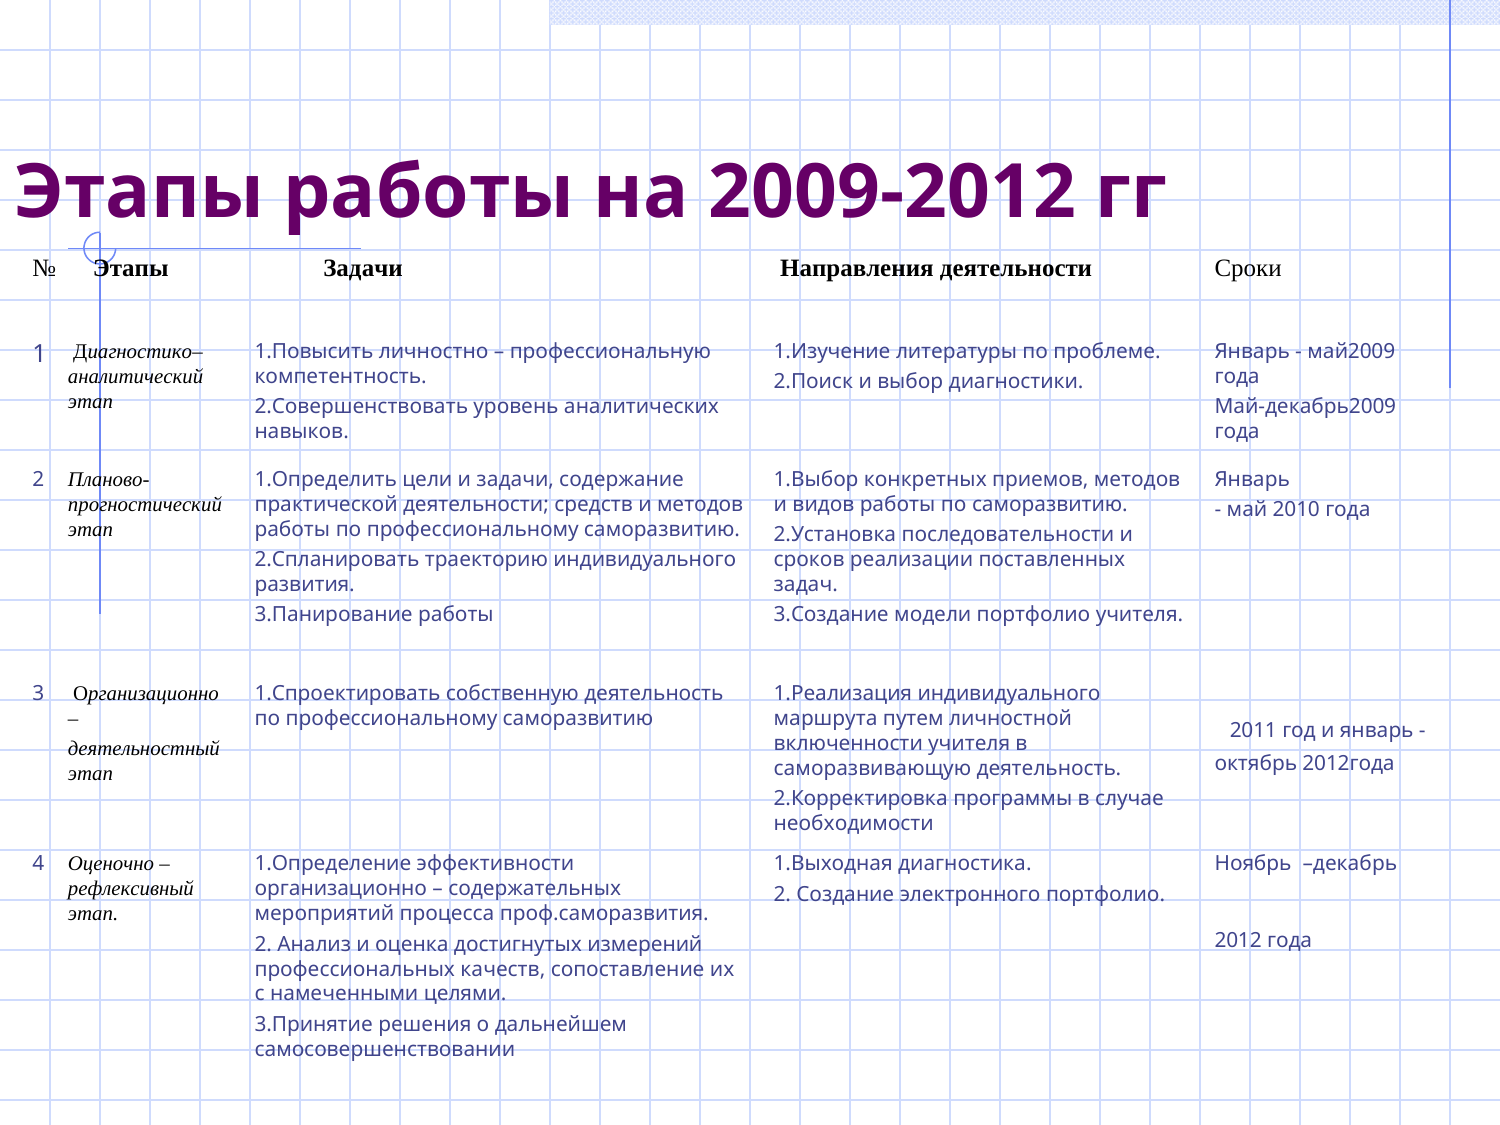

# Этапы работы на 2009-2012 гг
| № | Этапы | Задачи | Направления деятельности | Сроки |
| --- | --- | --- | --- | --- |
| 1 | Диагностико–аналитический этап | 1.Повысить личностно – профессиональную компетентность. 2.Совершенствовать уровень аналитических навыков. | 1.Изучение литературы по проблеме. 2.Поиск и выбор диагностики. | Январь - май2009 года Май-декабрь2009 года |
| 2 | Планово-прогностический этап | 1.Определить цели и задачи, содержание практической деятельности; средств и методов работы по профессиональному саморазвитию. 2.Спланировать траекторию индивидуального развития. 3.Панирование работы | 1.Выбор конкретных приемов, методов и видов работы по саморазвитию. 2.Установка последовательности и сроков реализации поставленных задач. 3.Создание модели портфолио учителя. | Январь - май 2010 года |
| 3 | Организационно – деятельностный этап | 1.Спроектировать собственную деятельность по профессиональному саморазвитию | 1.Реализация индивидуального маршрута путем личностной включенности учителя в саморазвивающую деятельность. 2.Корректировка программы в случае необходимости | 2011 год и январь -октябрь 2012года |
| 4 | Оценочно – рефлексивный этап. | 1.Определение эффективности организационно – содержательных мероприятий процесса проф.саморазвития. 2. Анализ и оценка достигнутых измерений профессиональных качеств, сопоставление их с намеченными целями. 3.Принятие решения о дальнейшем самосовершенствовании | 1.Выходная диагностика. 2. Создание электронного портфолио. | Ноябрь –декабрь 2012 года |